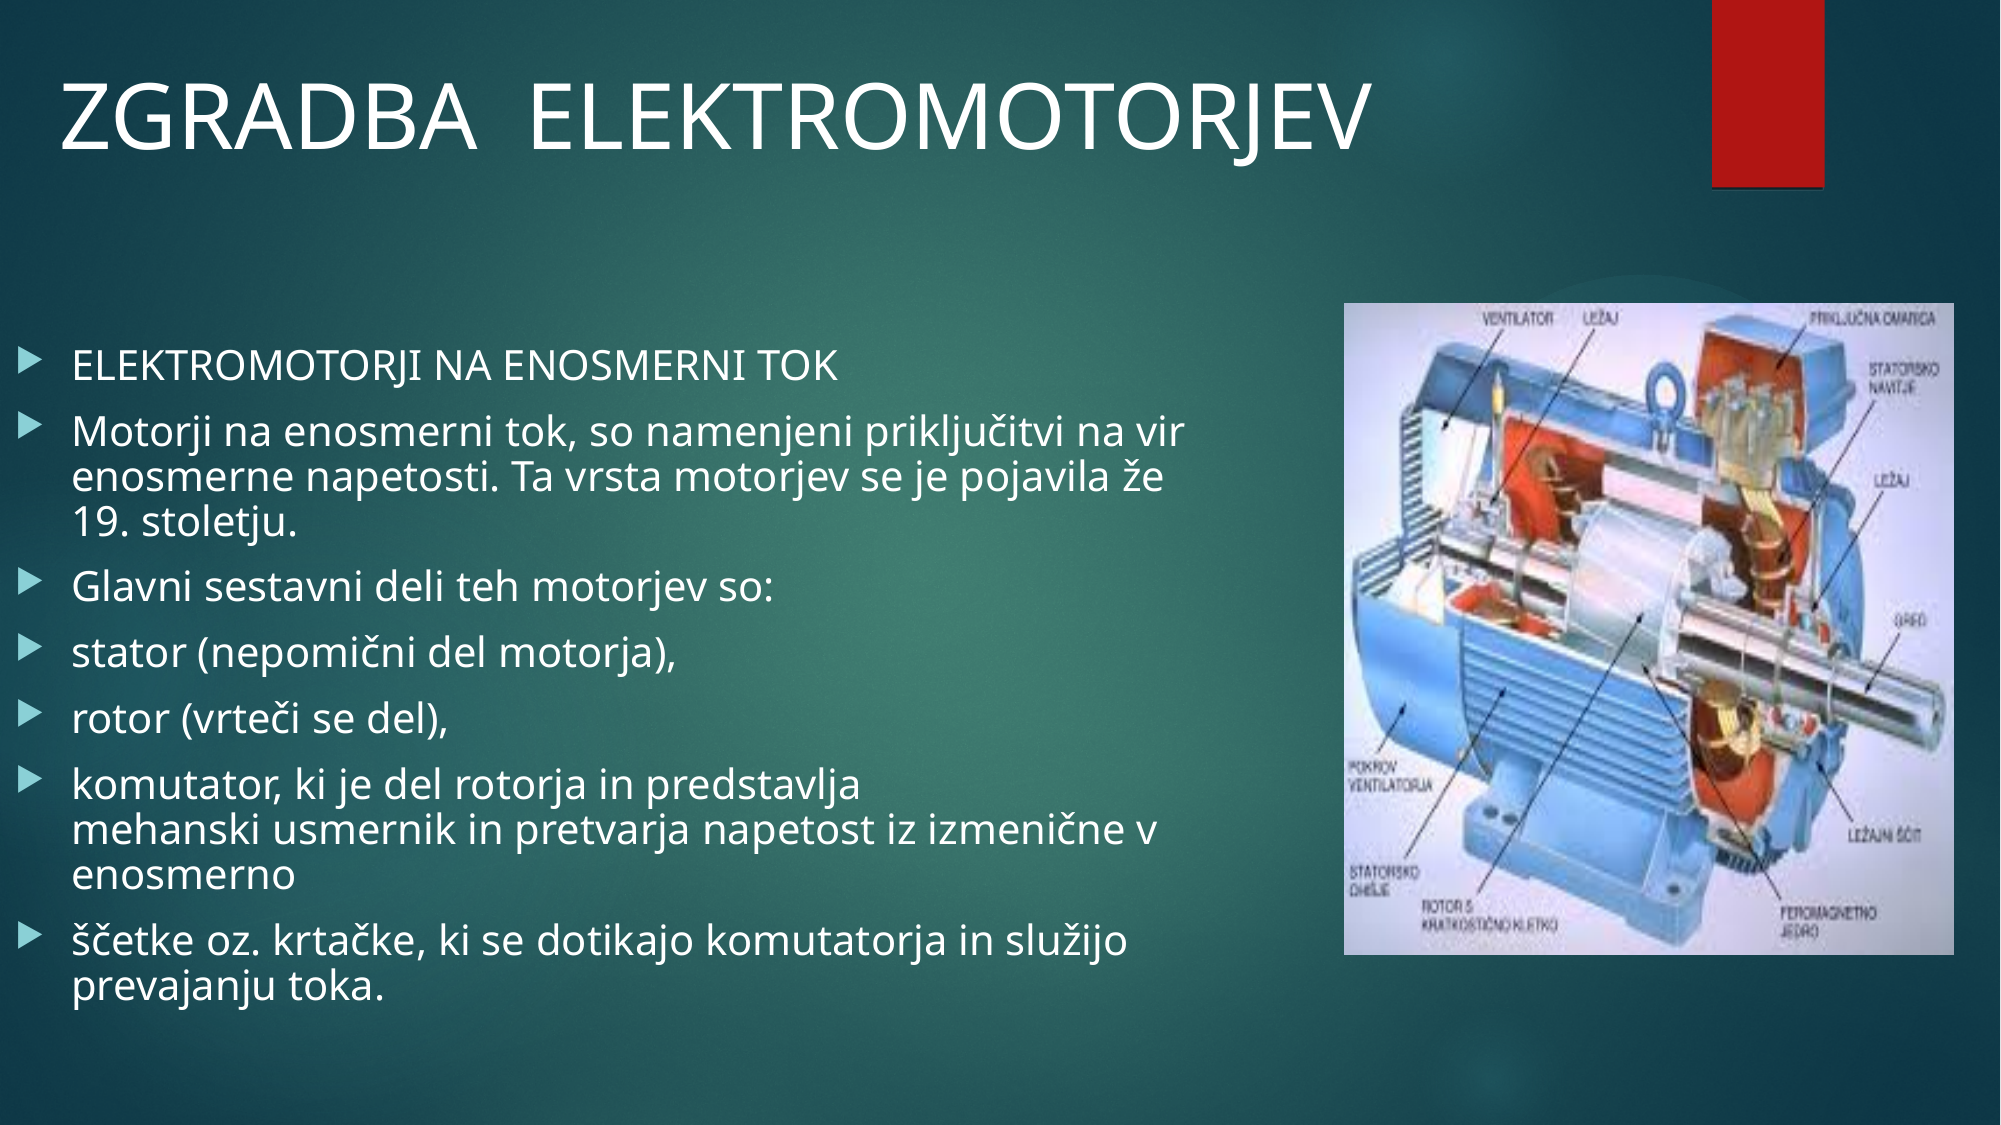

ZGRADBA ELEKTROMOTORJEV
# ELEKTROMOTORJI NA ENOSMERNI TOK
Motorji na enosmerni tok, so namenjeni priključitvi na vir enosmerne napetosti. Ta vrsta motorjev se je pojavila že 19. stoletju.
Glavni sestavni deli teh motorjev so:
stator (nepomični del motorja),
rotor (vrteči se del),
komutator, ki je del rotorja in predstavlja mehanski usmernik in pretvarja napetost iz izmenične v enosmerno
ščetke oz. krtačke, ki se dotikajo komutatorja in služijo prevajanju toka.